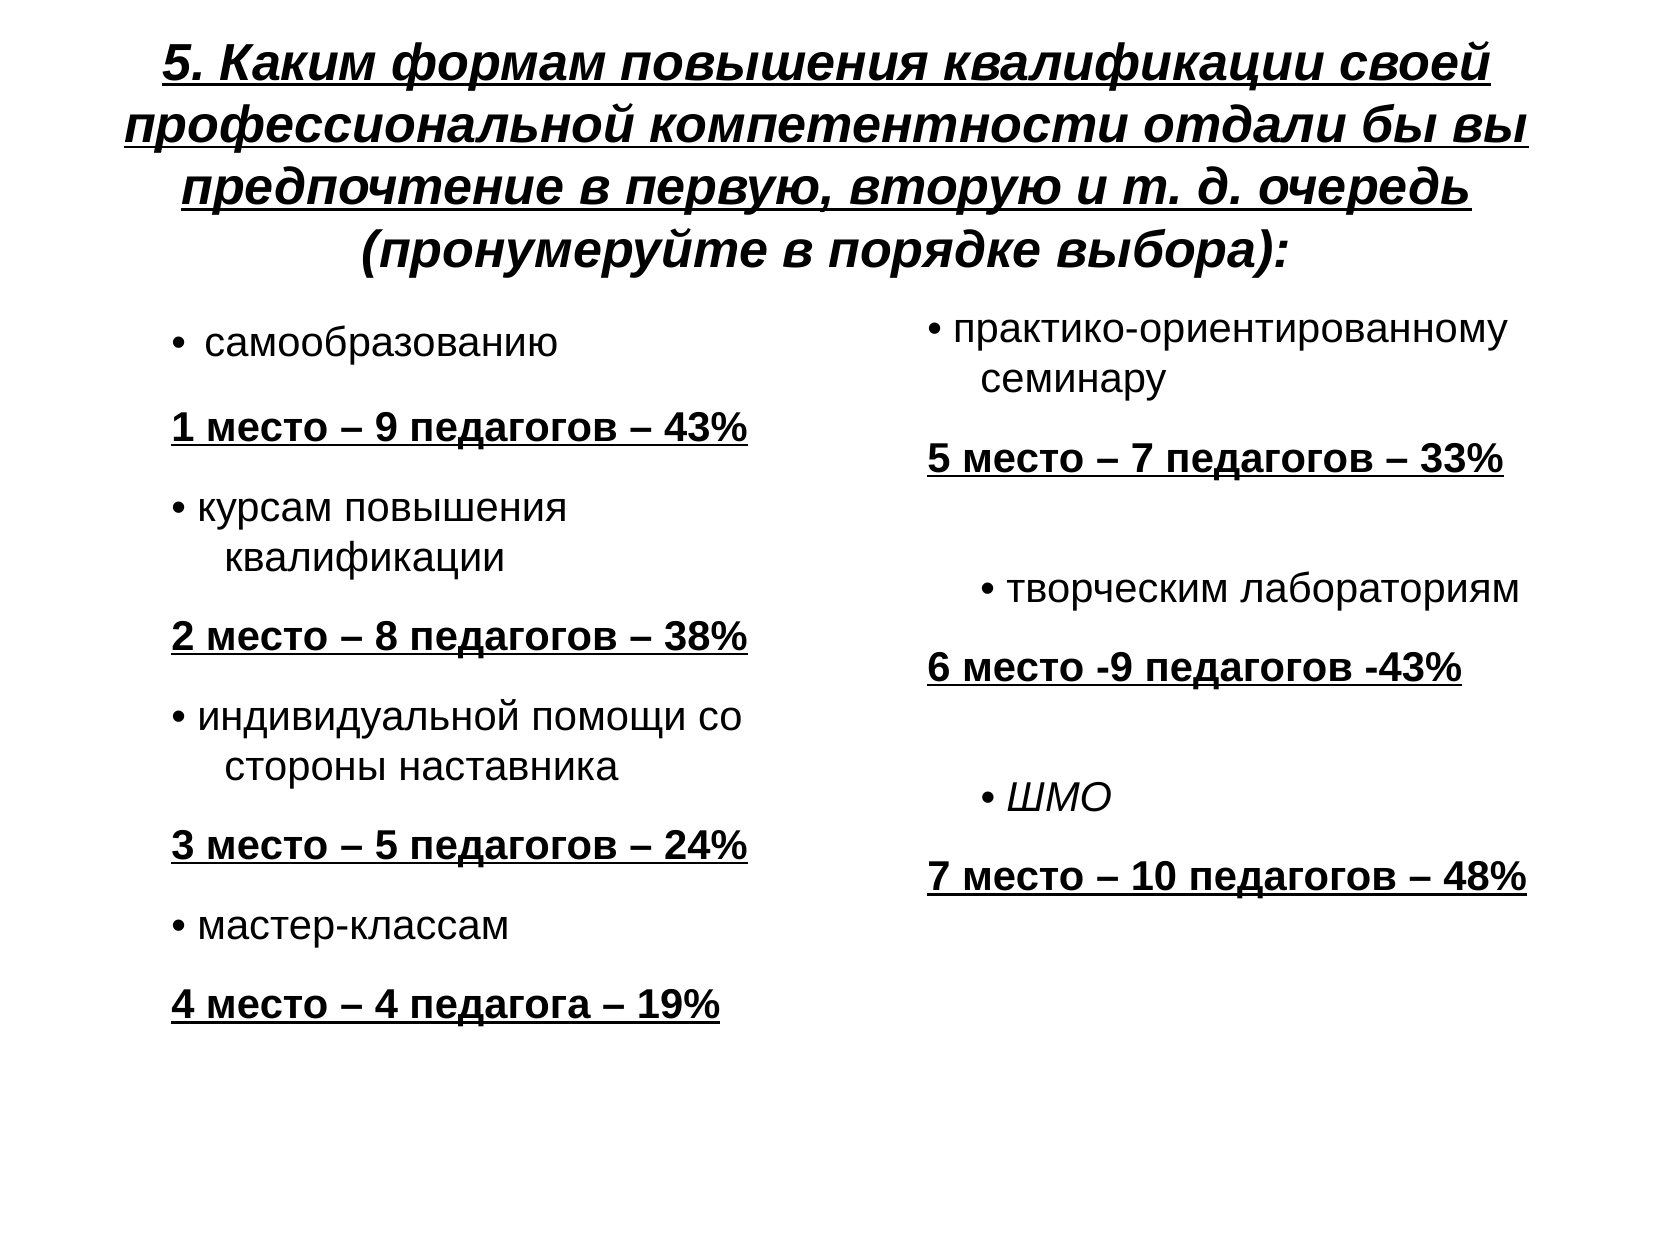

# 5. Каким формам повышения квалификации своей профессиональной компетентности отдали бы вы предпочтение в первую, вторую и т. д. очередь (пронумеруйте в порядке выбора):
• cамообразованию
1 место – 9 педагогов – 43%
• курсам повышения квалификации
2 место – 8 педагогов – 38%
• индивидуальной помощи со стороны наставника
3 место – 5 педагогов – 24%
• мастер-классам
4 место – 4 педагога – 19%
• практико-ориентированному семинару
5 место – 7 педагогов – 33%
• творческим лабораториям
6 место -9 педагогов -43%
• ШМО
7 место – 10 педагогов – 48%